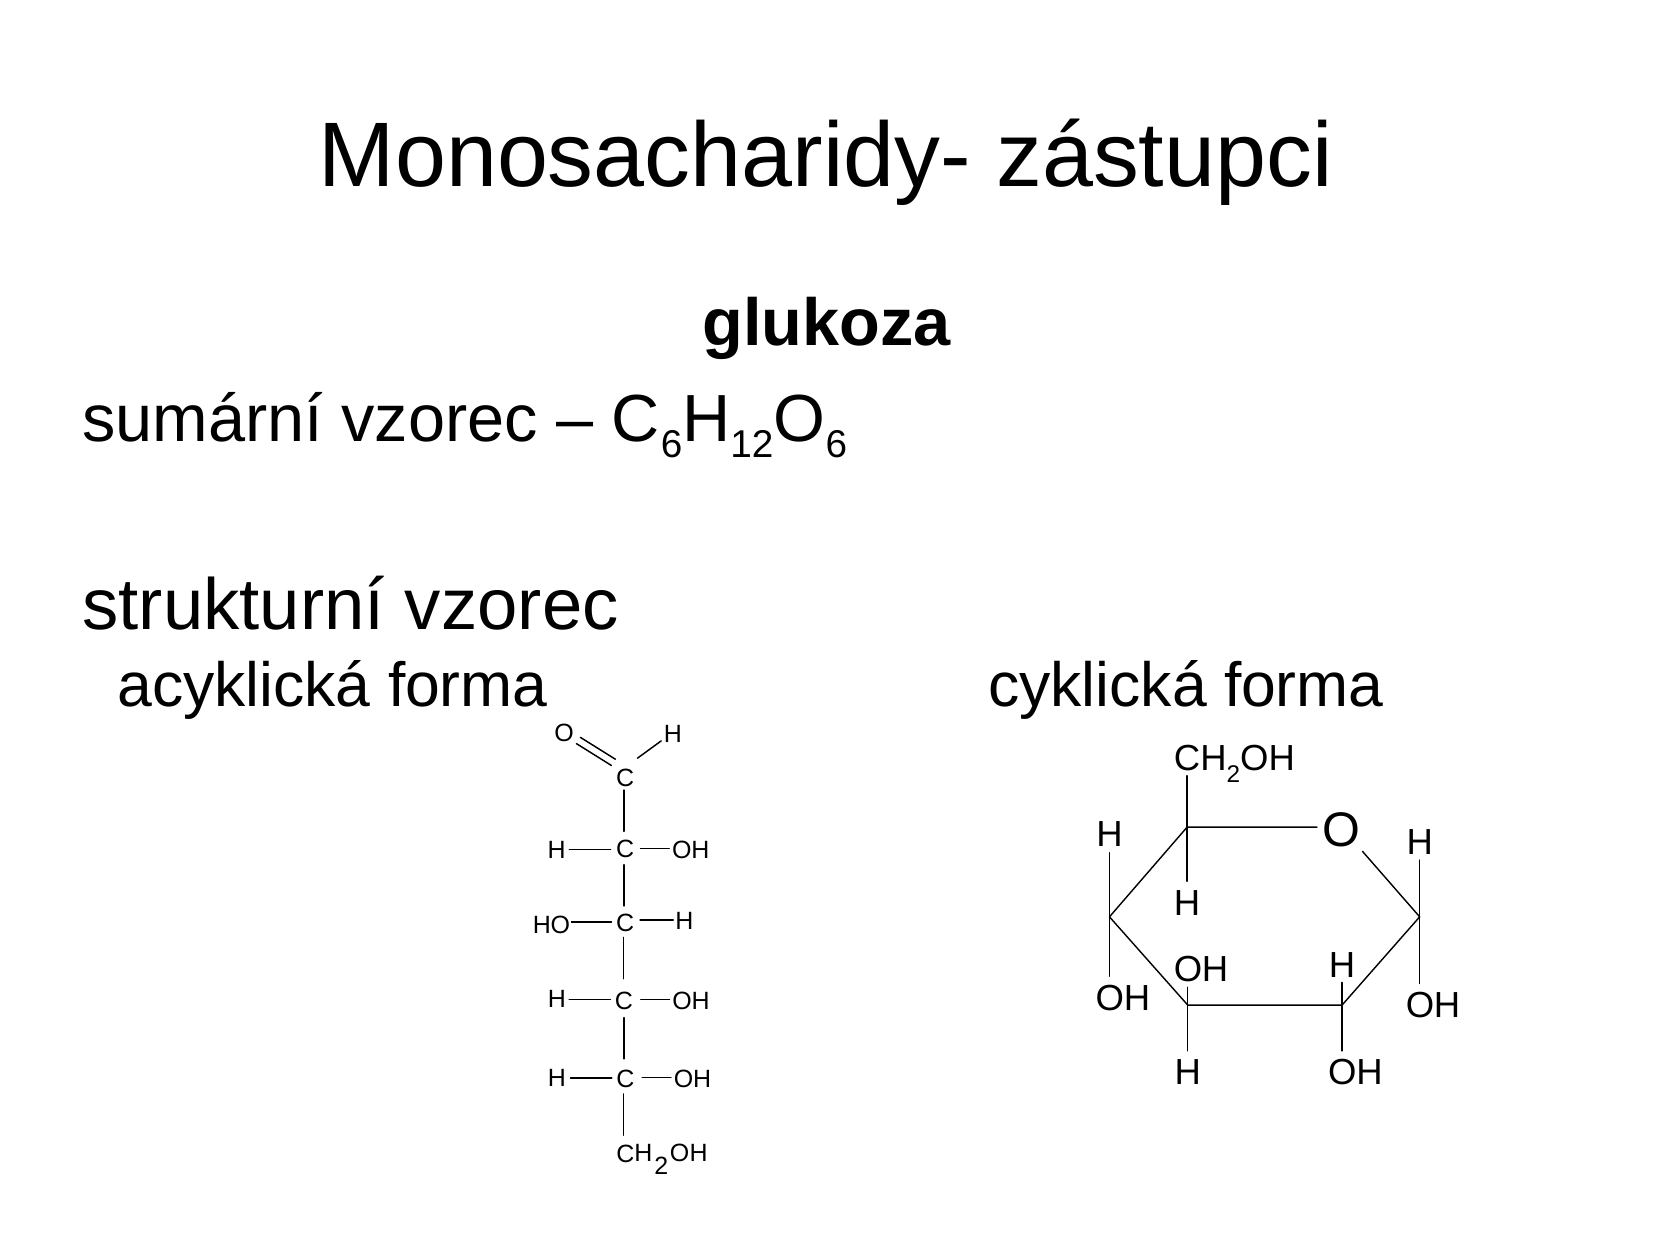

# Monosacharidy- zástupci
glukoza
sumární vzorec – C6H12O6
strukturní vzorec
 acyklická forma cyklická forma